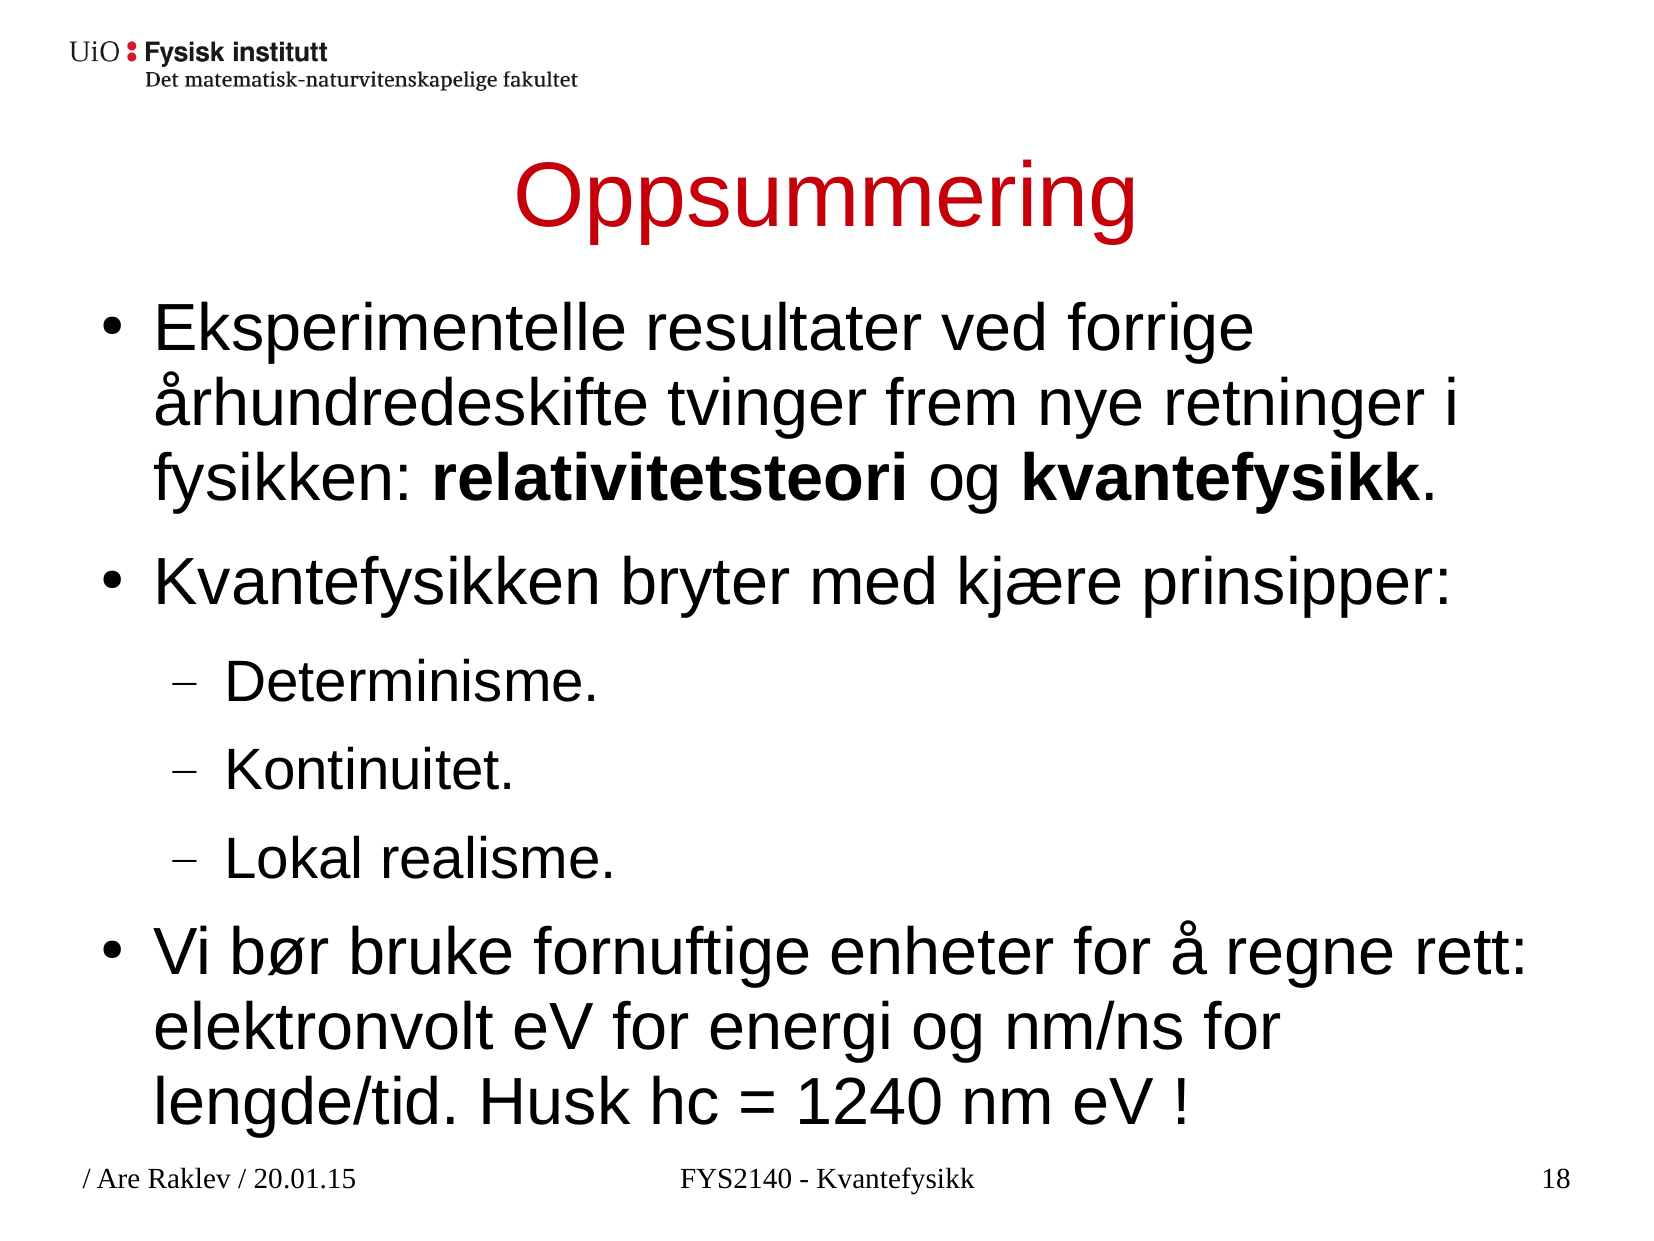

# Oppsummering
Eksperimentelle resultater ved forrige århundredeskifte tvinger frem nye retninger i fysikken: relativitetsteori og kvantefysikk.
Kvantefysikken bryter med kjære prinsipper:
Determinisme.
Kontinuitet.
Lokal realisme.
Vi bør bruke fornuftige enheter for å regne rett: elektronvolt eV for energi og nm/ns for lengde/tid. Husk hc = 1240 nm eV !
/ Are Raklev / 20.01.15
FYS2140 - Kvantefysikk
18